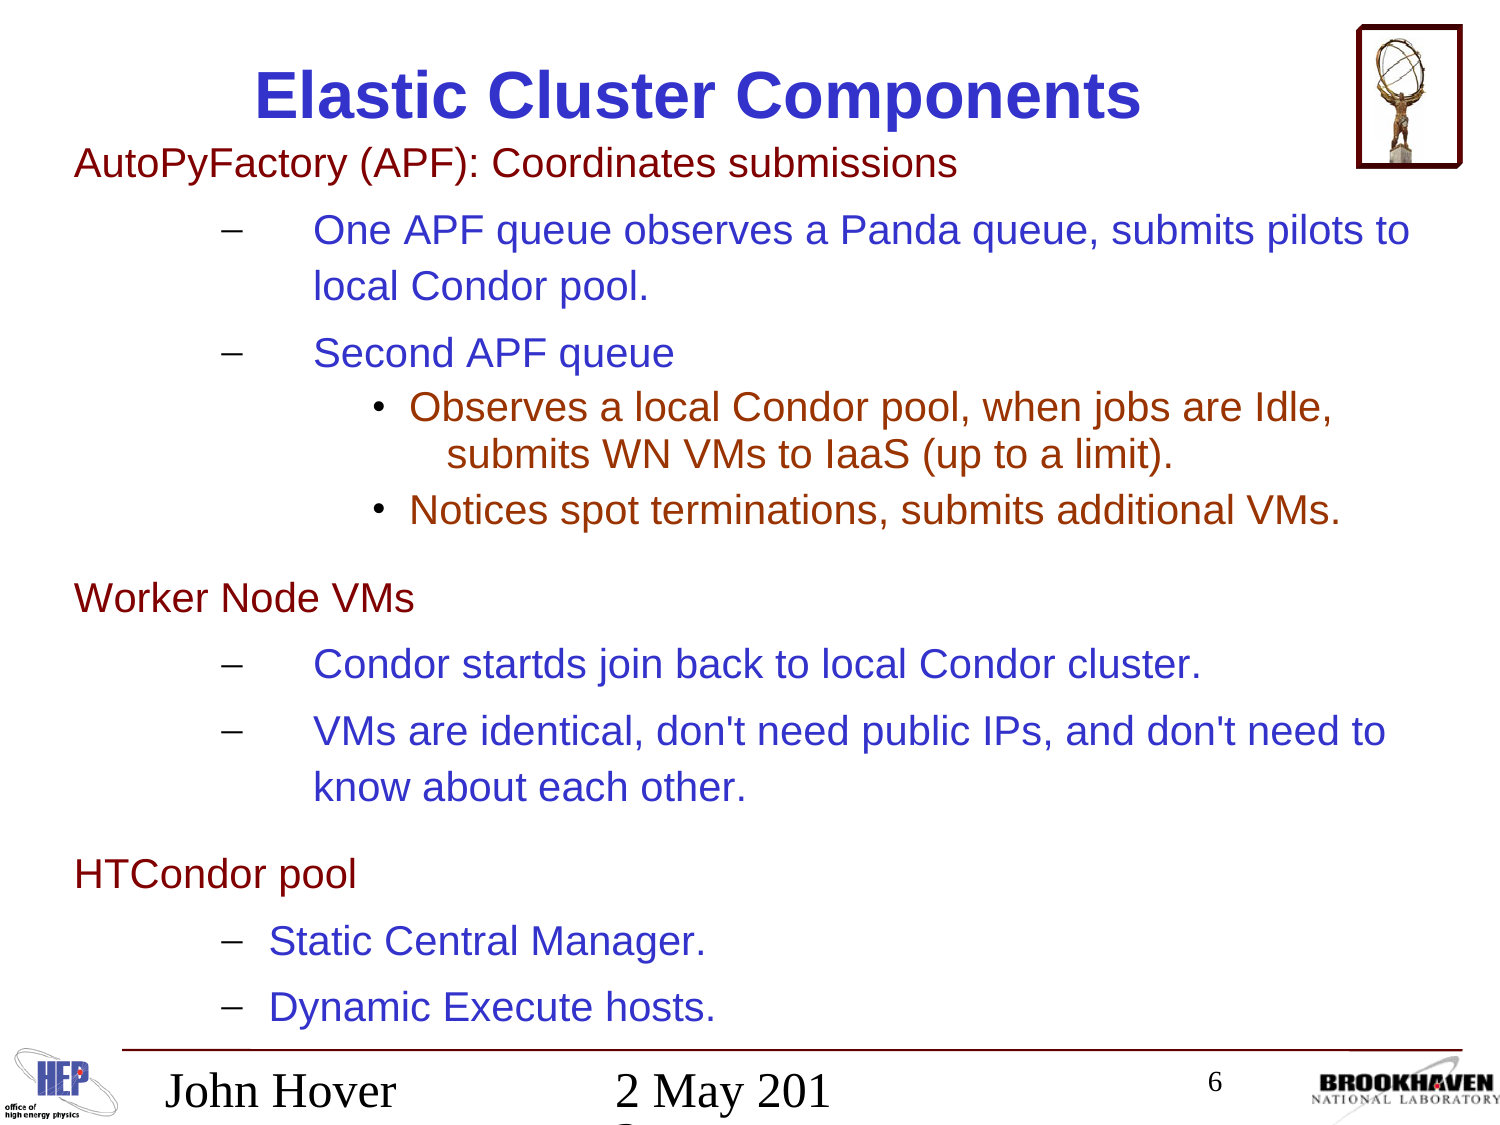

# Elastic Cluster Components
AutoPyFactory (APF): Coordinates submissions
One APF queue observes a Panda queue, submits pilots to local Condor pool.
Second APF queue
Observes a local Condor pool, when jobs are Idle, submits WN VMs to IaaS (up to a limit).
Notices spot terminations, submits additional VMs.
Worker Node VMs
Condor startds join back to local Condor cluster.
VMs are identical, don't need public IPs, and don't need to know about each other.
HTCondor pool
Static Central Manager.
Dynamic Execute hosts.
2 May 2013
John Hover